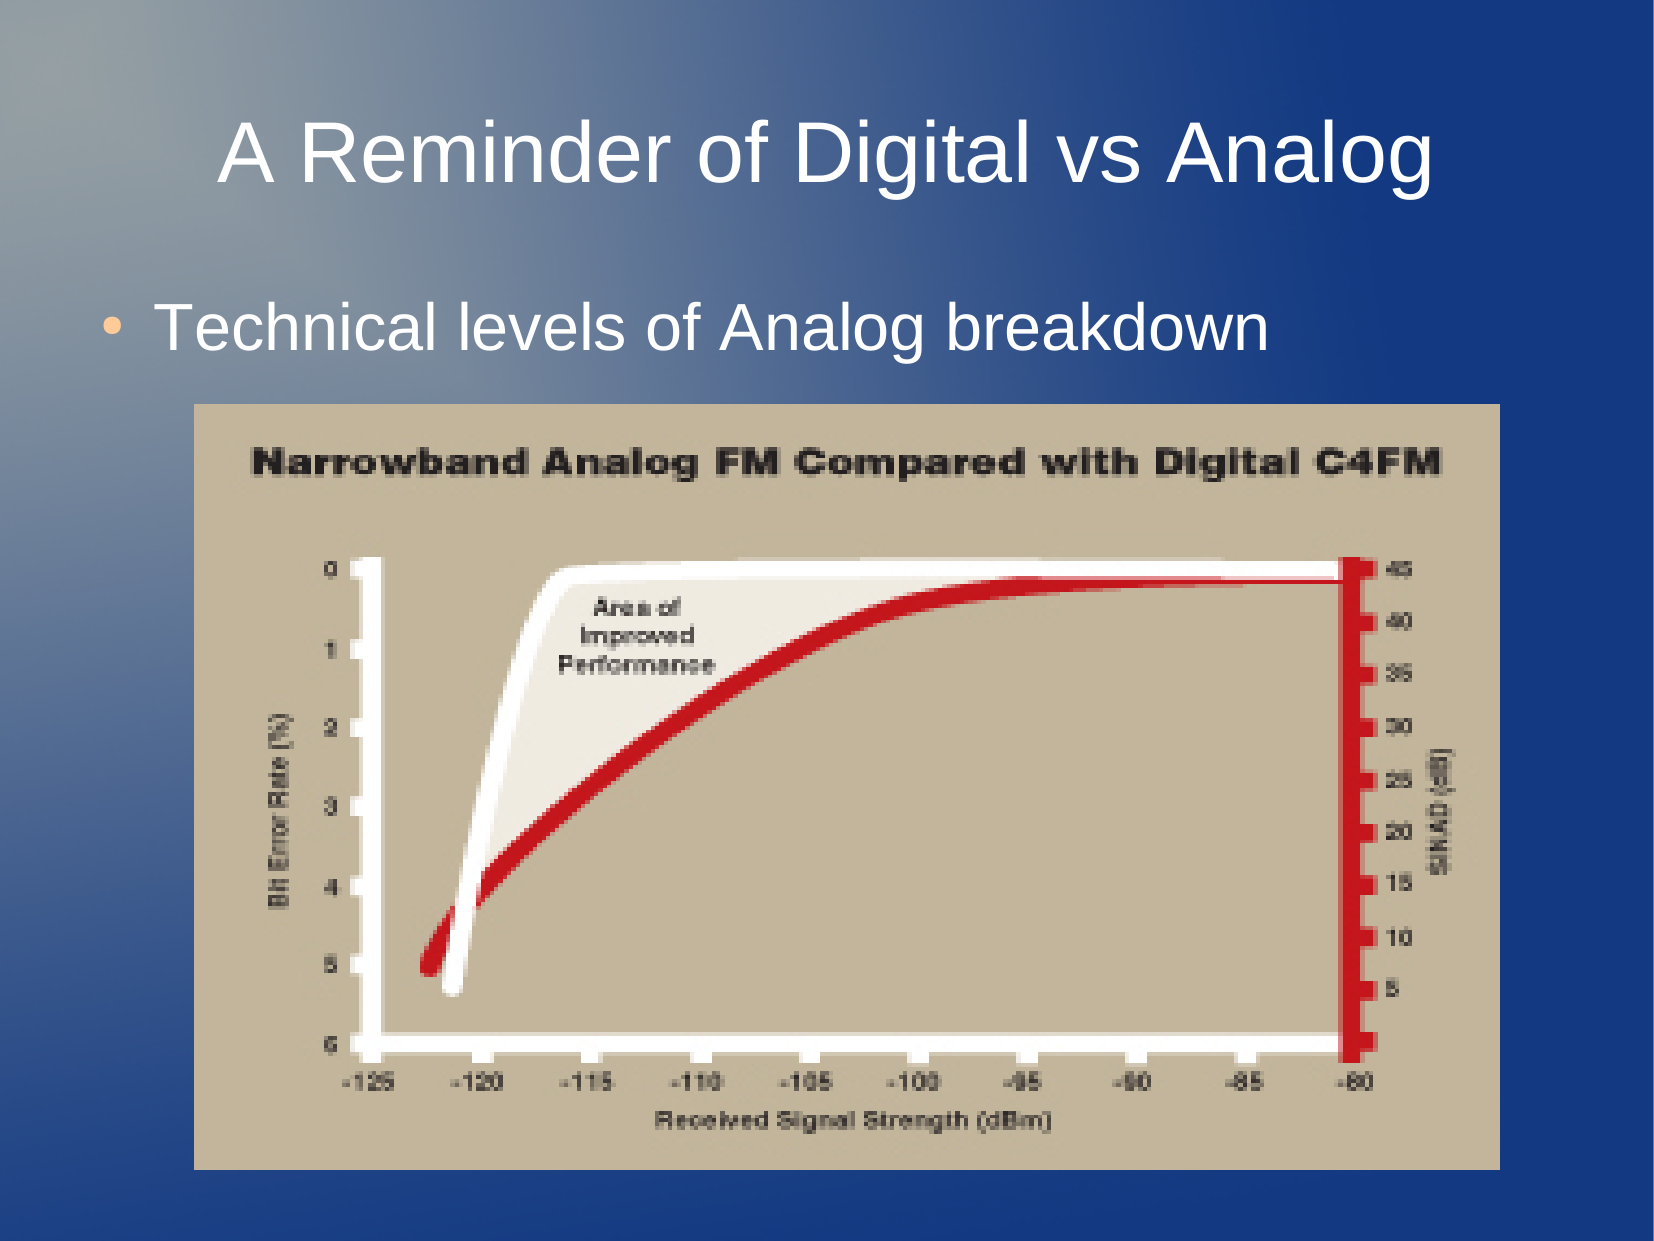

# A Reminder of Digital vs Analog
Technical levels of Analog breakdown